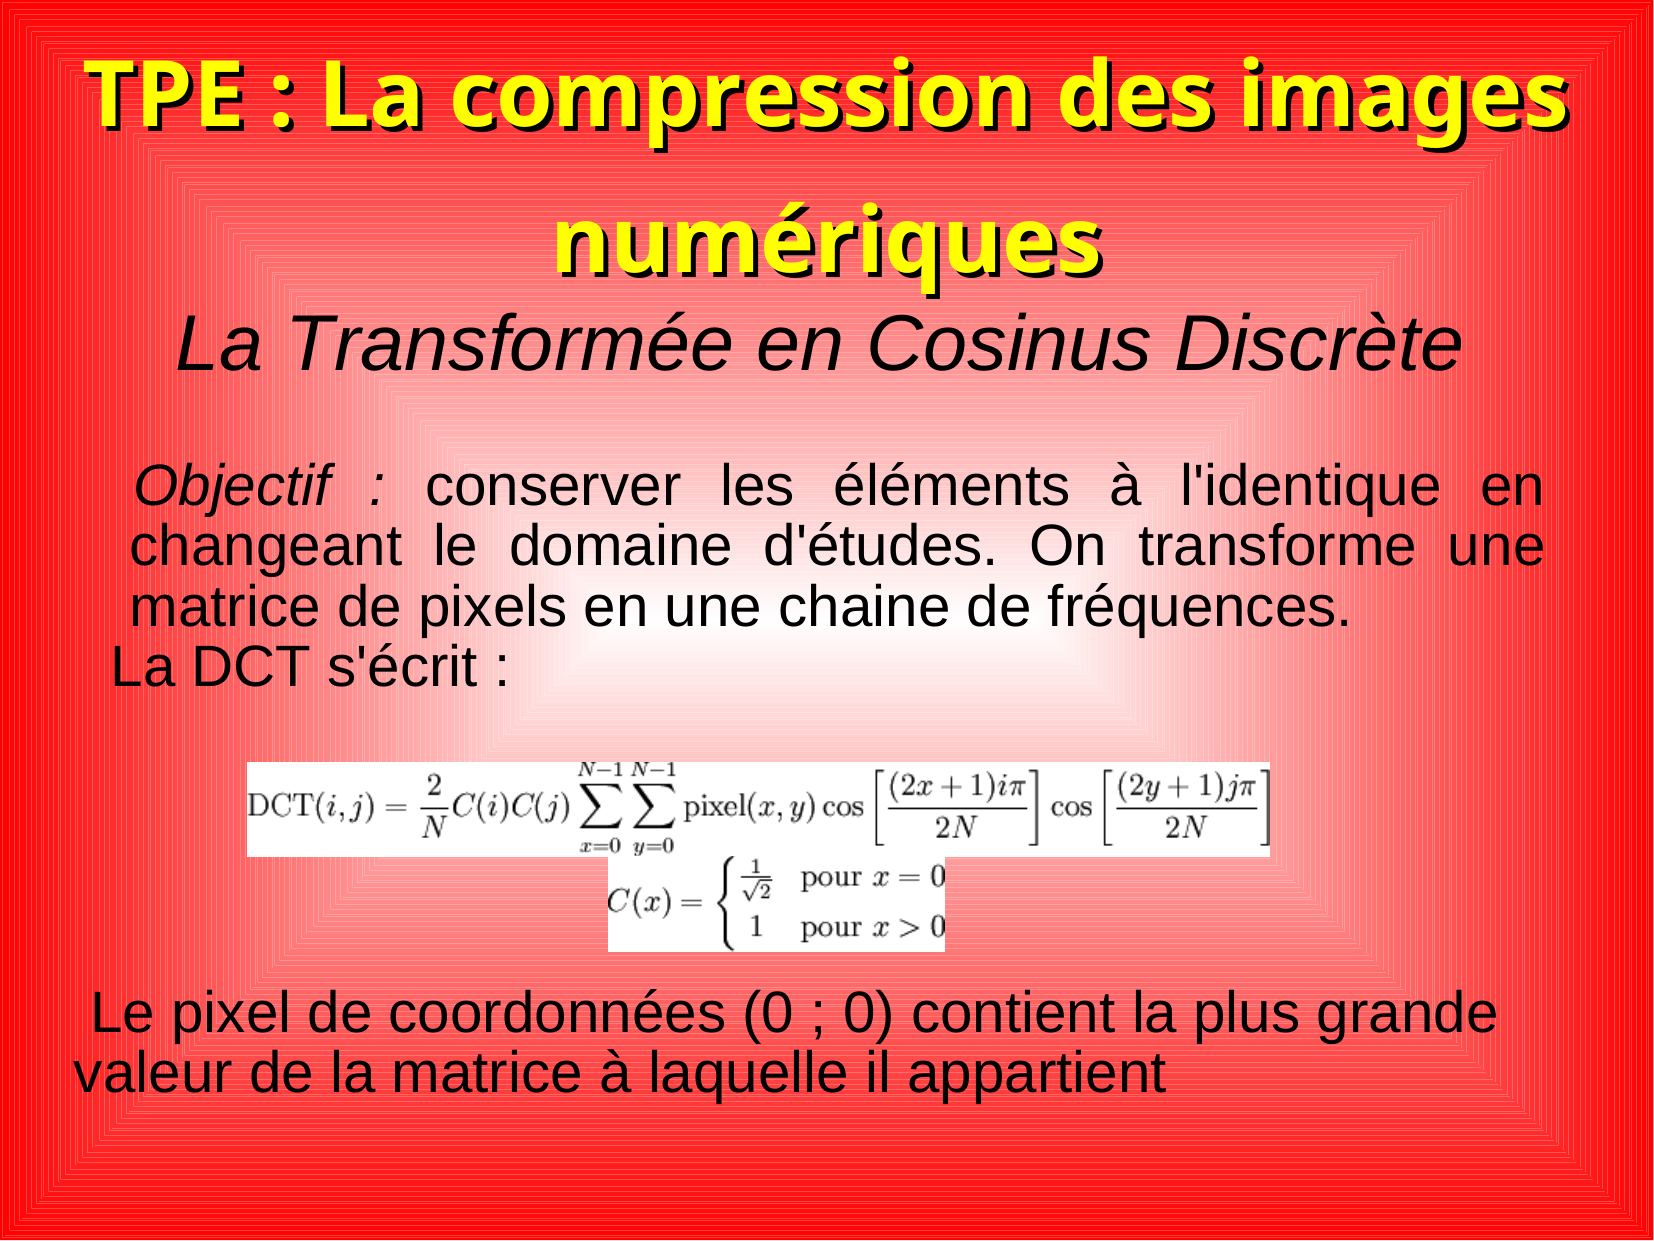

# TPE : La compression des images numériques
La Transformée en Cosinus Discrète
 Objectif : conserver les éléments à l'identique en changeant le domaine d'études. On transforme une matrice de pixels en une chaine de fréquences.
 La DCT s'écrit :
 Le pixel de coordonnées (0 ; 0) contient la plus grande valeur de la matrice à laquelle il appartient